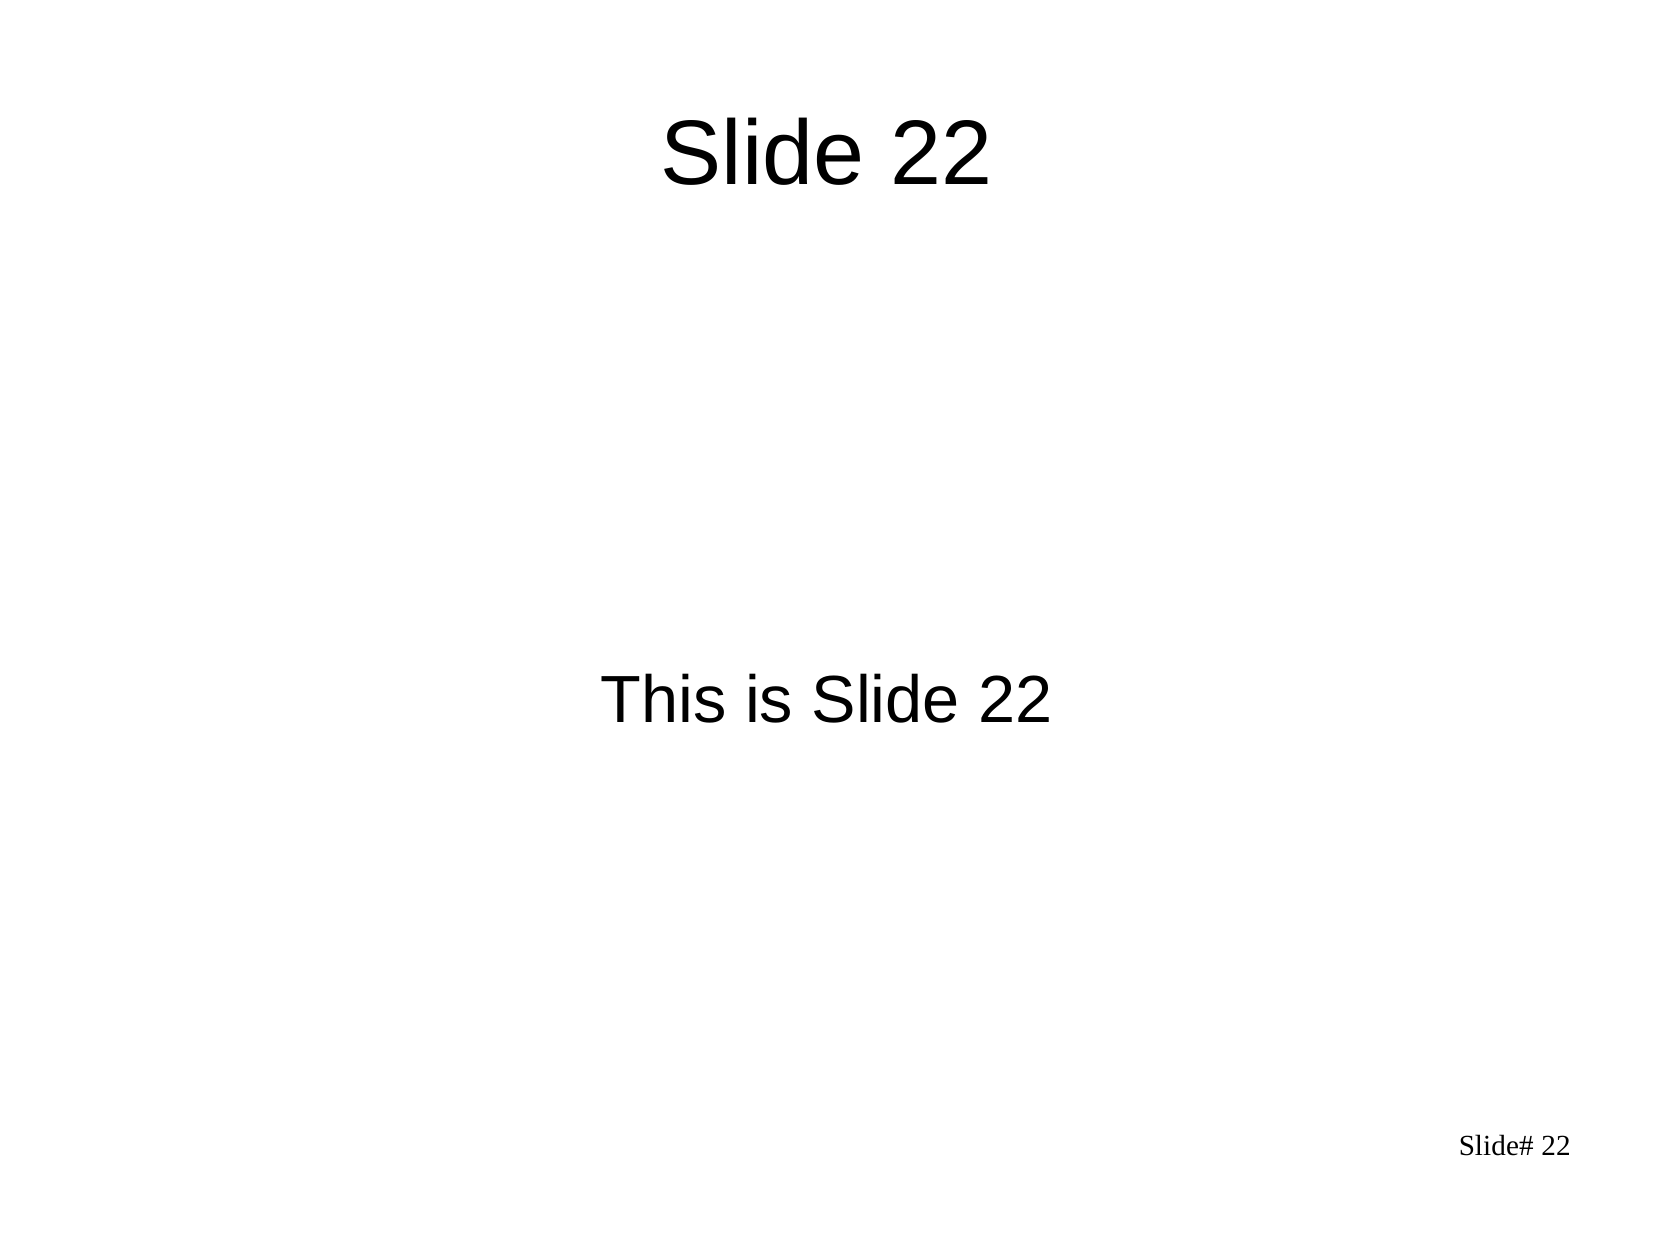

# Slide 22
This is Slide 22
22